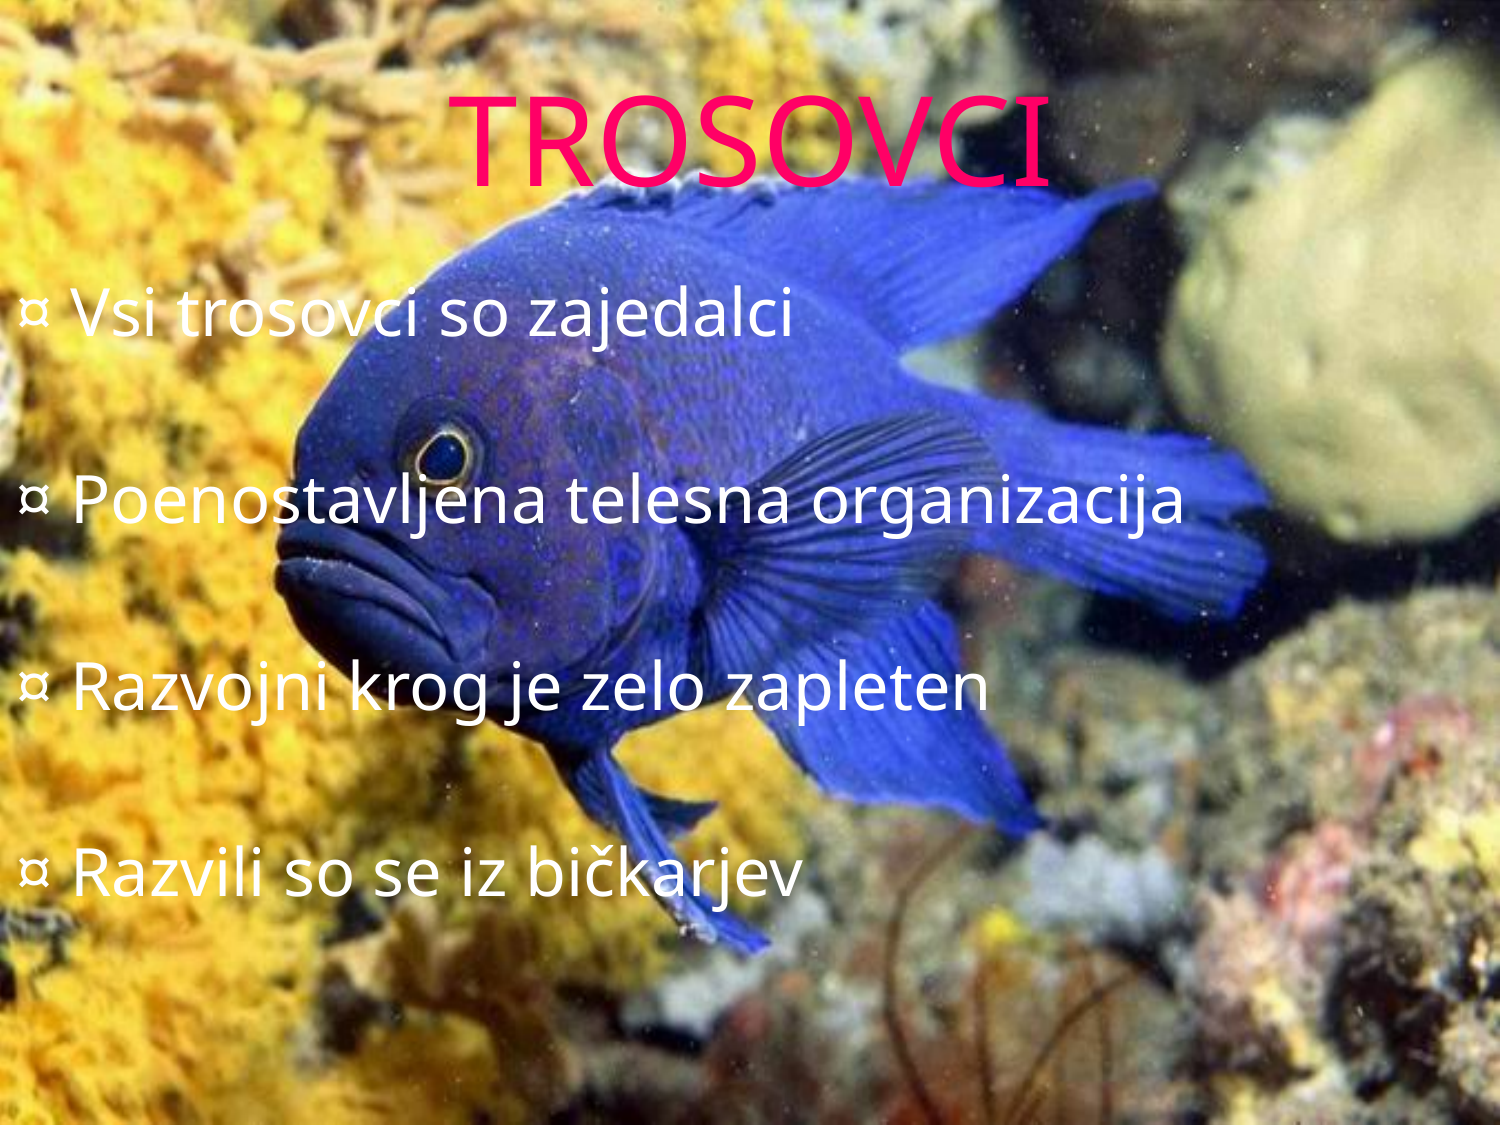

# TROSOVCI
¤ Vsi trosovci so zajedalci
¤ Poenostavljena telesna organizacija
¤ Razvojni krog je zelo zapleten
¤ Razvili so se iz bičkarjev